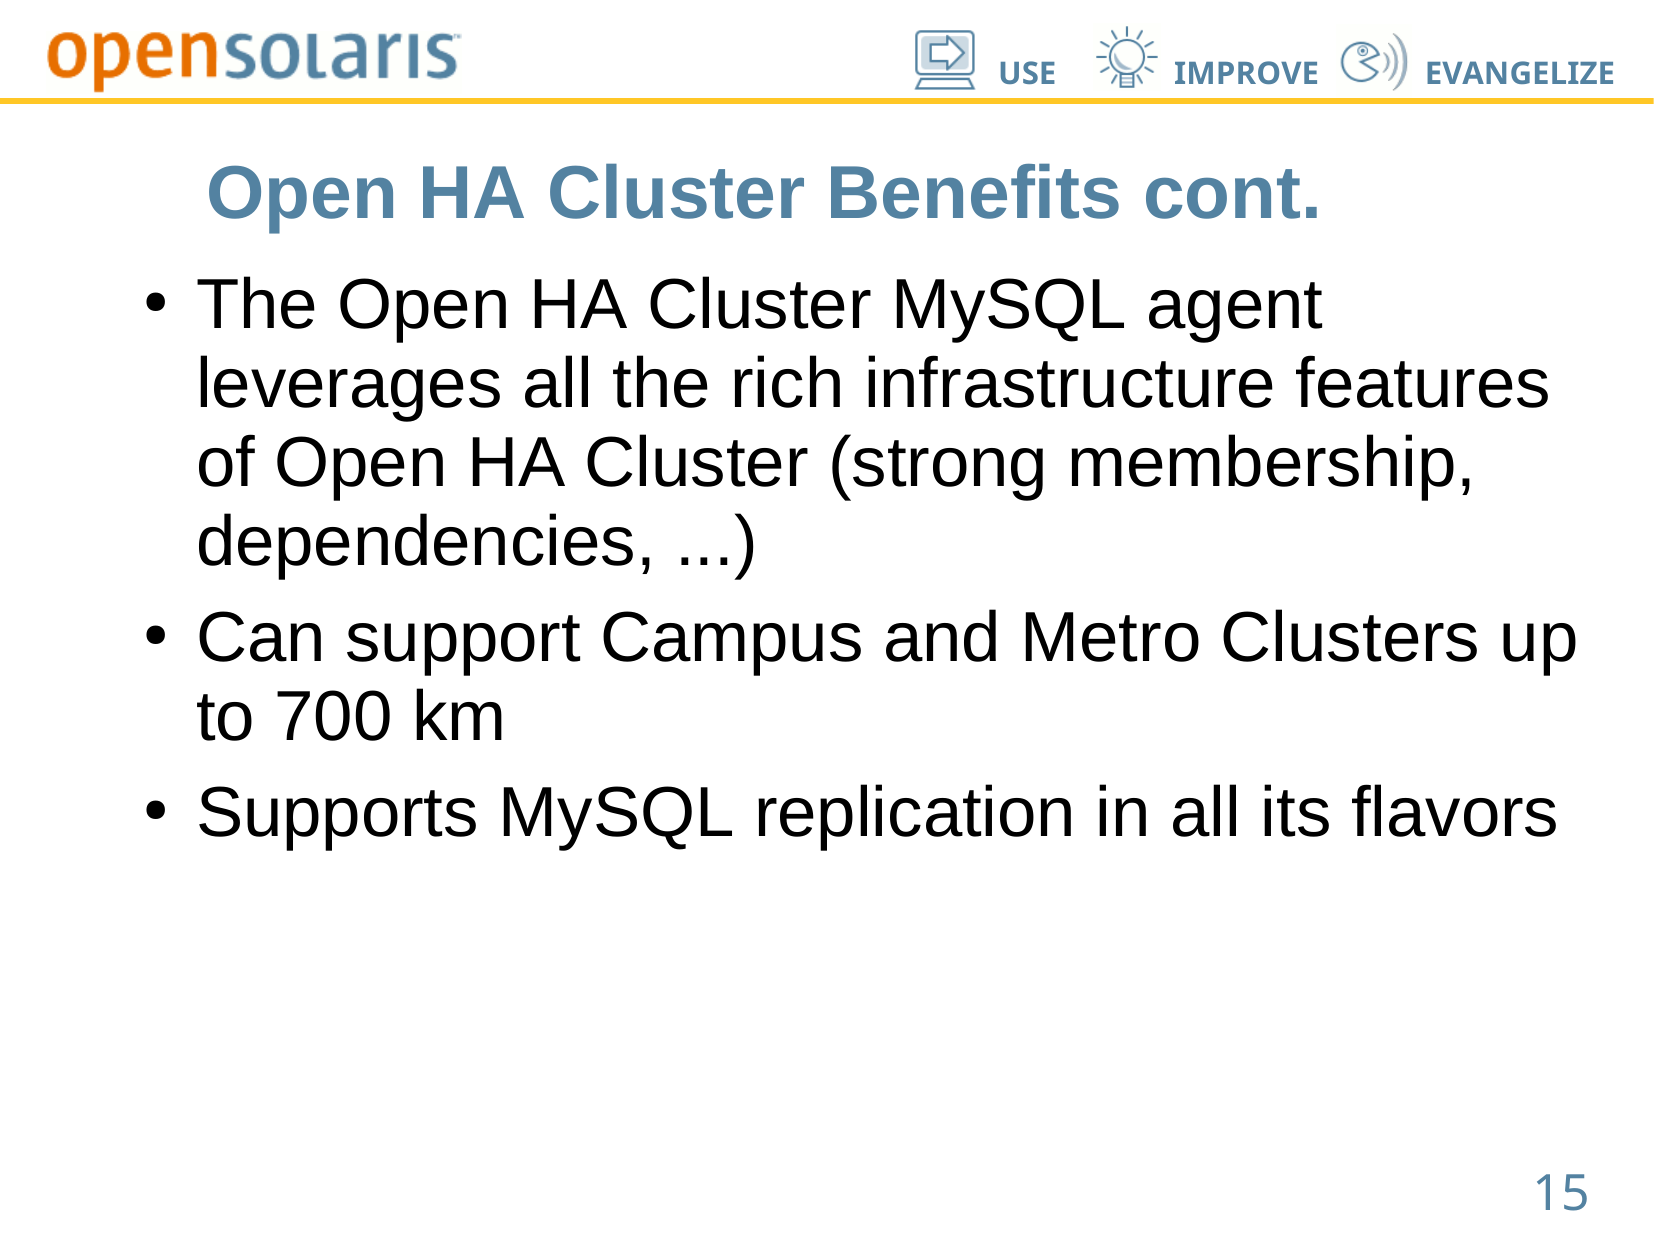

# Open HA Cluster Benefits cont.
The Open HA Cluster MySQL agent leverages all the rich infrastructure features of Open HA Cluster (strong membership, dependencies, ...)
Can support Campus and Metro Clusters up to 700 km
Supports MySQL replication in all its flavors